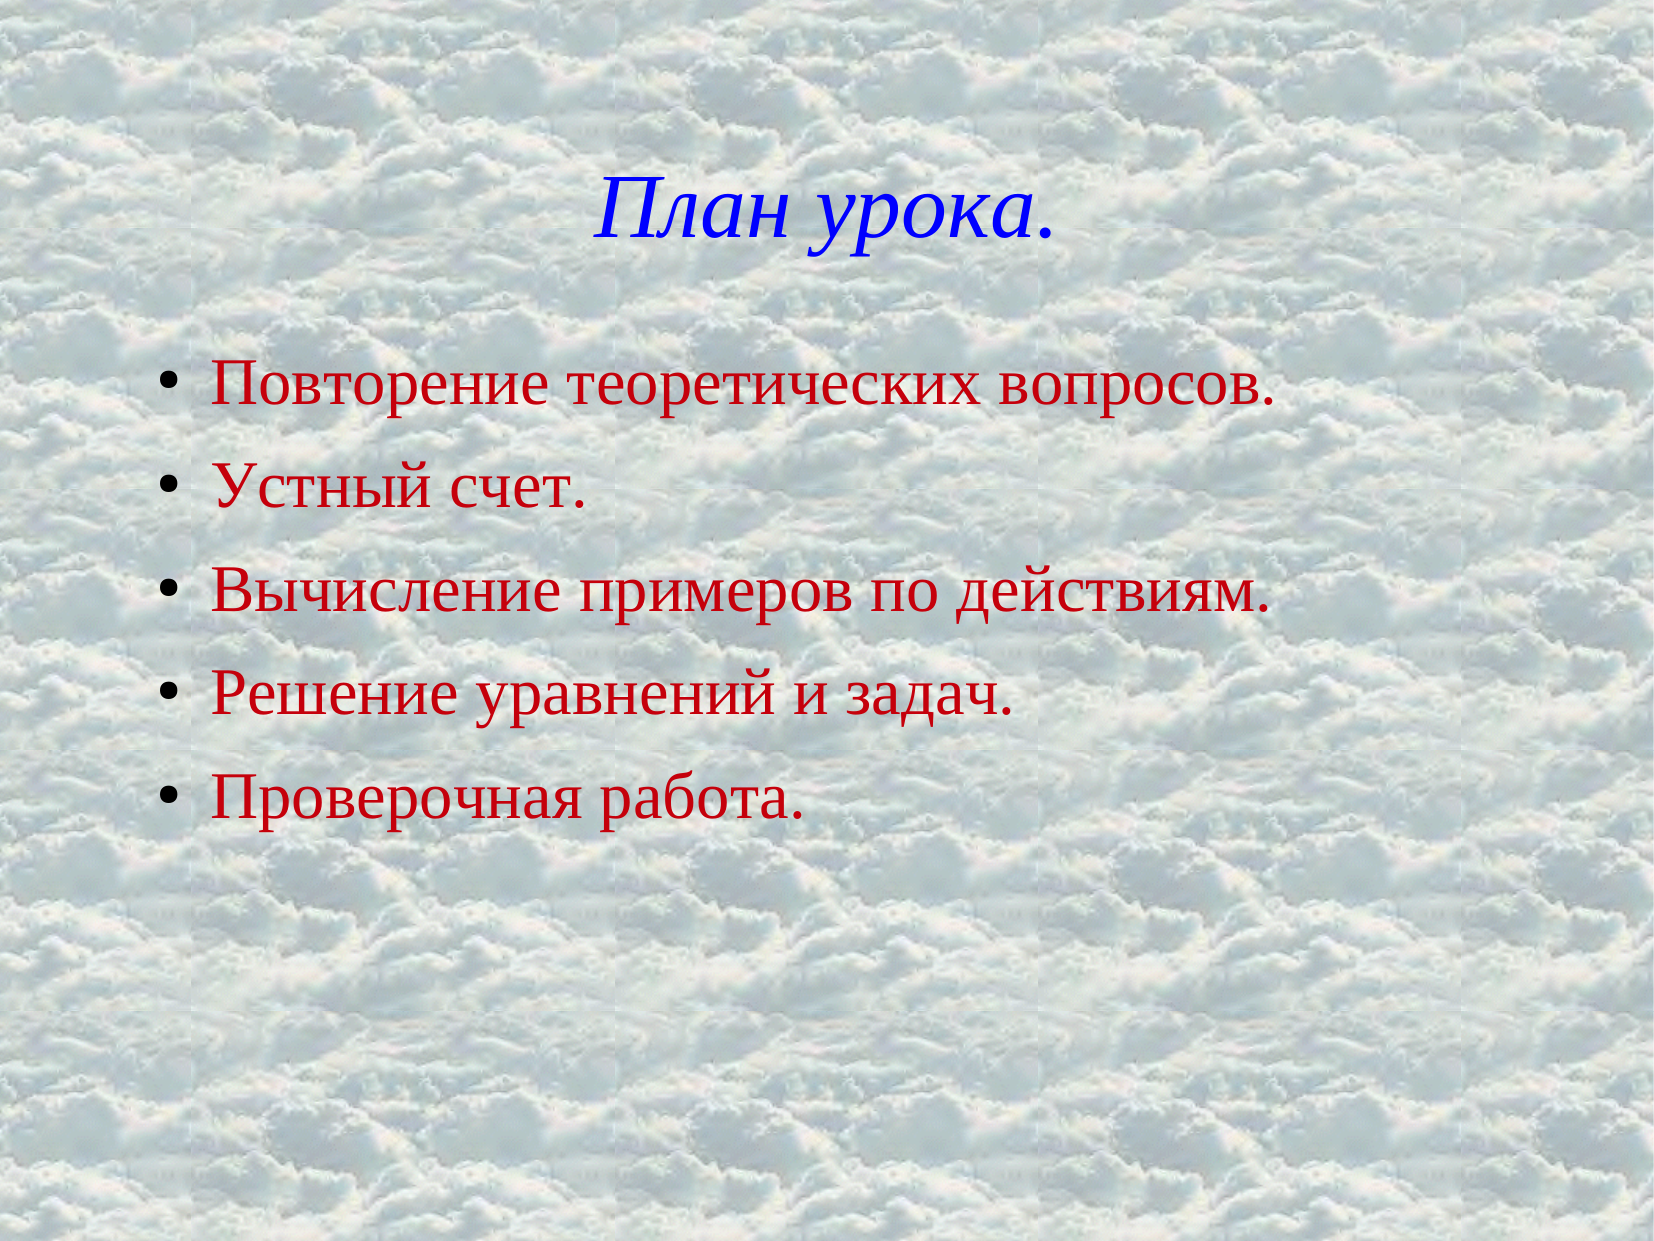

# План урока.
Повторение теоретических вопросов.
Устный счет.
Вычисление примеров по действиям.
Решение уравнений и задач.
Проверочная работа.